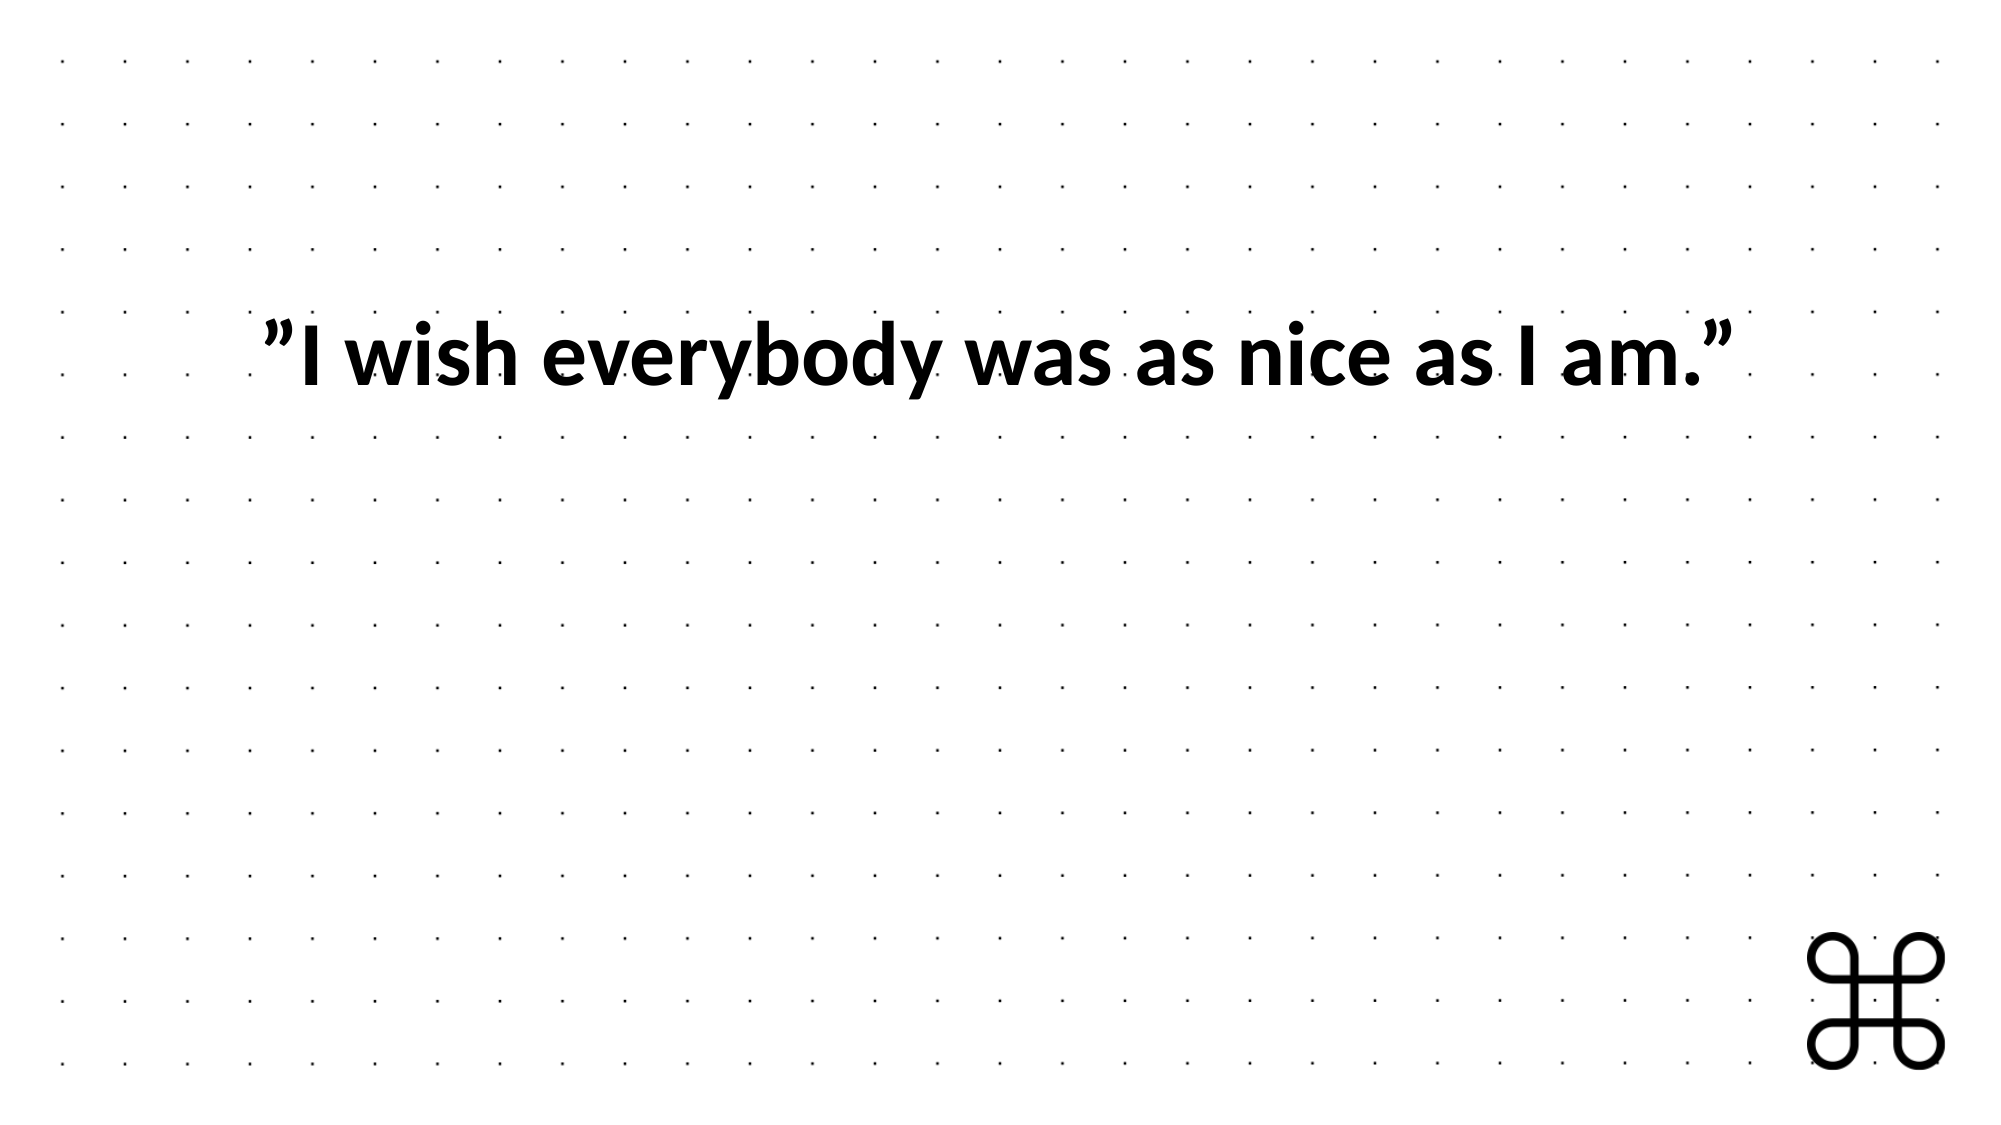

”I wish everybody was as nice as I am.”